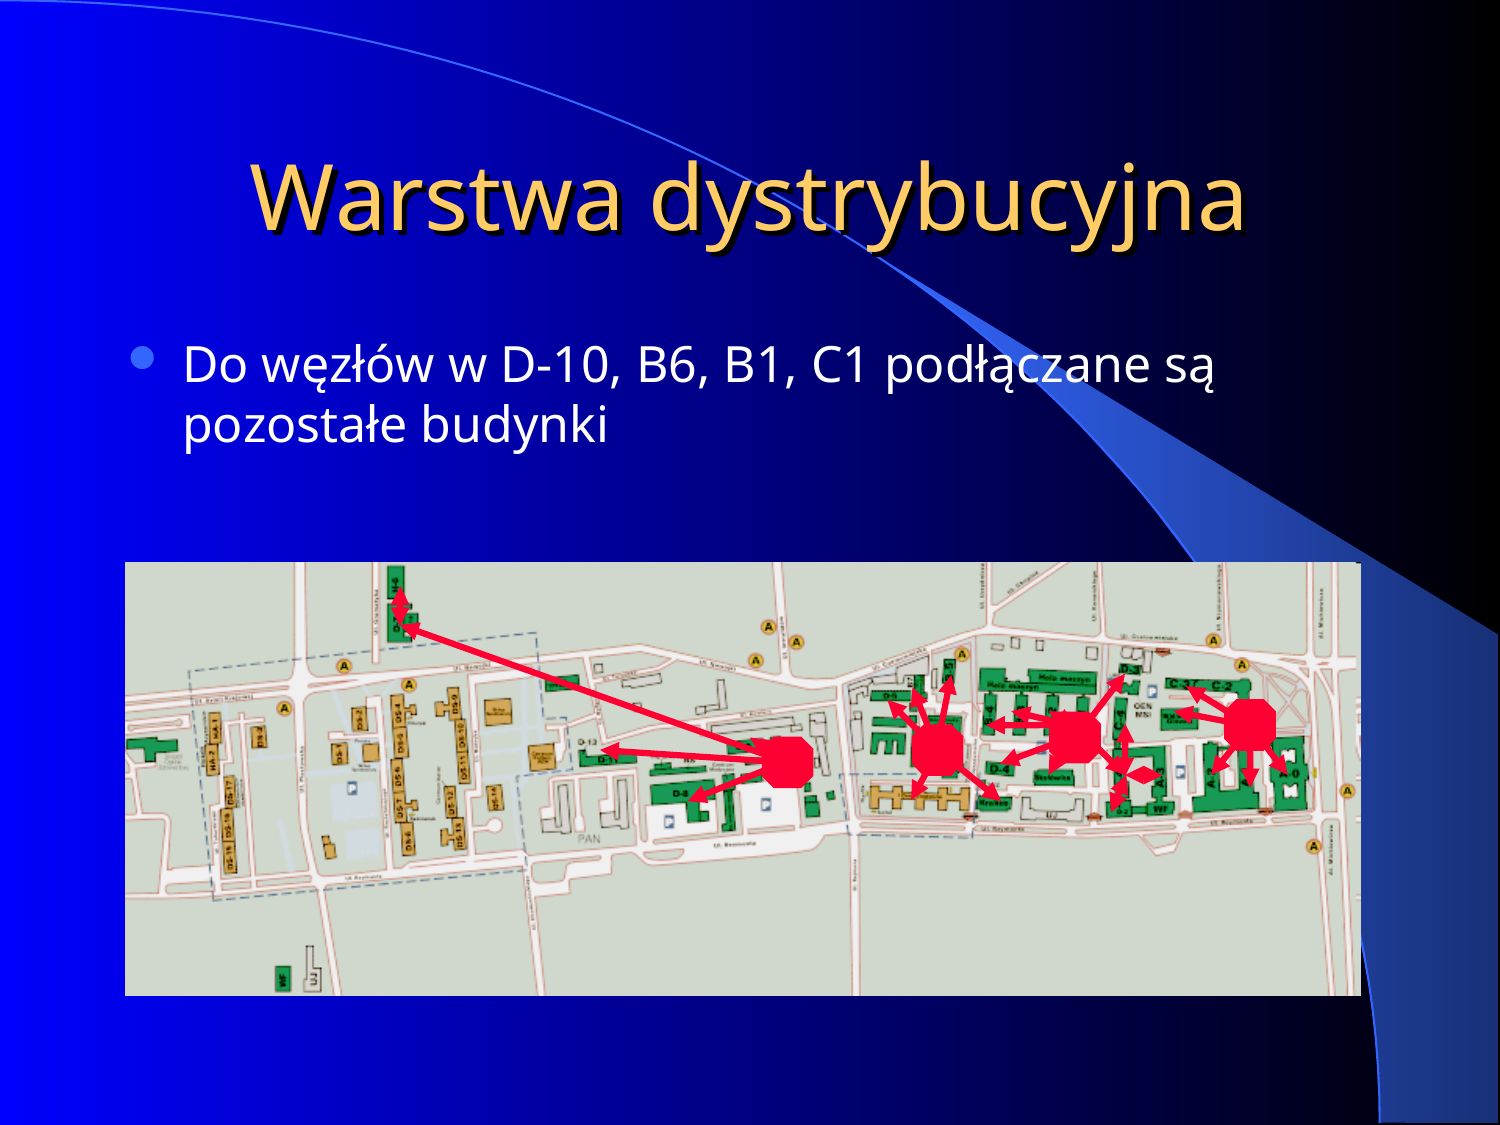

# Warstwa dystrybucyjna
Do węzłów w D-10, B6, B1, C1 podłączane są pozostałe budynki